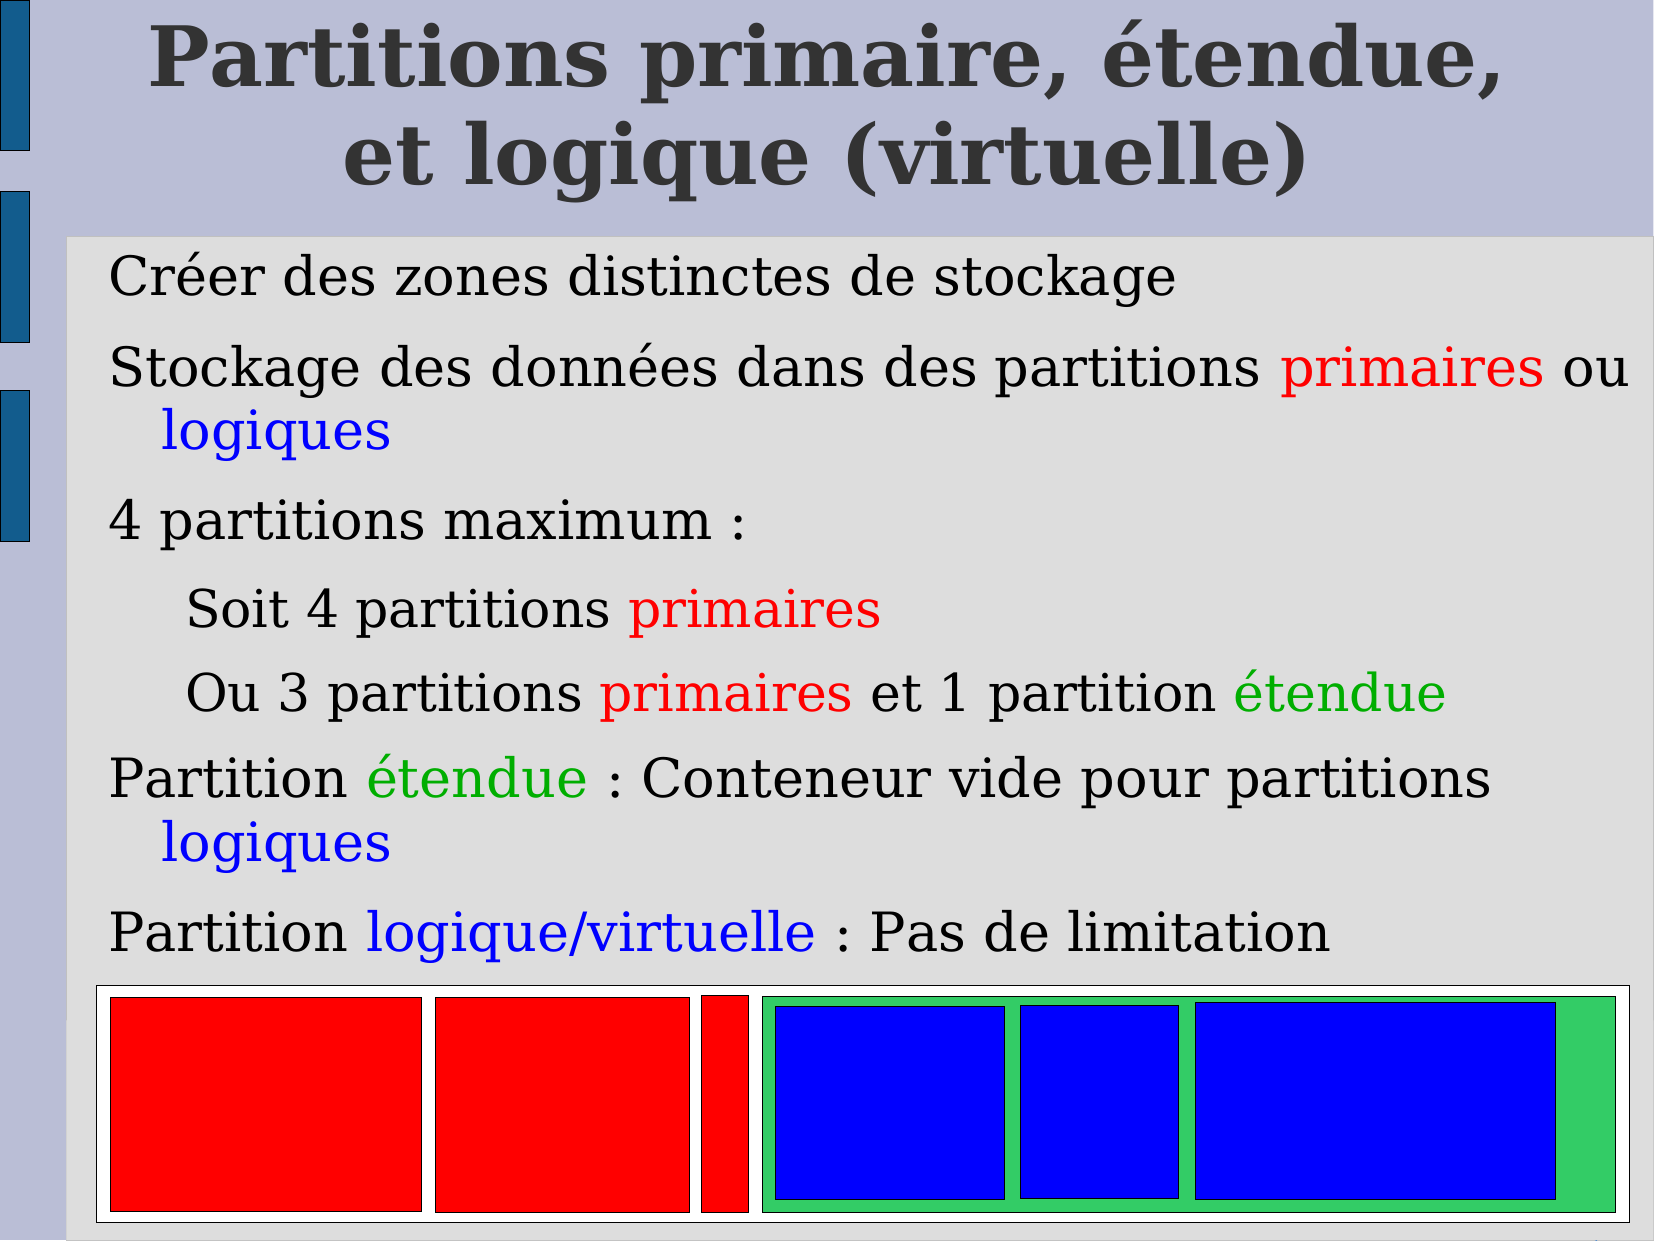

# Partitions primaire, étendue, et logique (virtuelle)
Créer des zones distinctes de stockage
Stockage des données dans des partitions primaires ou logiques
4 partitions maximum :
Soit 4 partitions primaires
Ou 3 partitions primaires et 1 partition étendue
Partition étendue : Conteneur vide pour partitions logiques
Partition logique/virtuelle : Pas de limitation